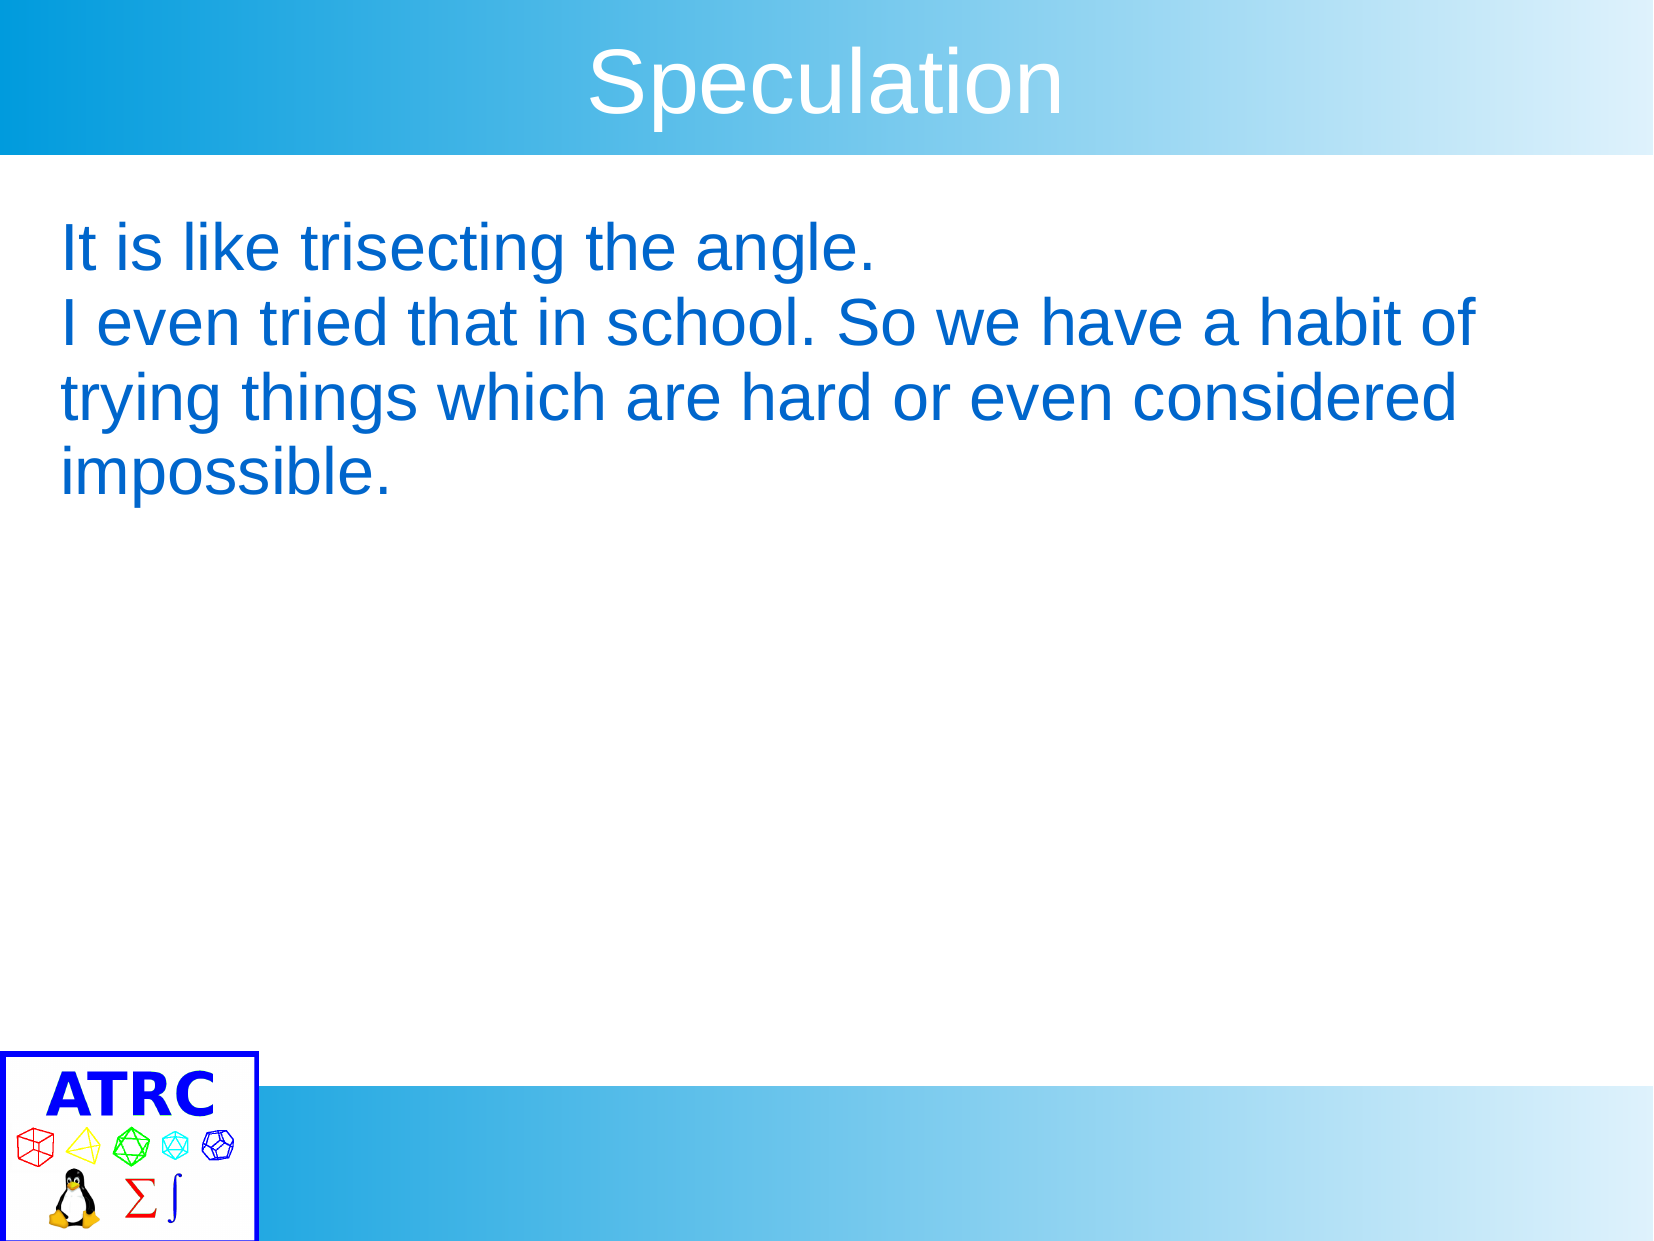

# Speculation
It is like trisecting the angle.
I even tried that in school. So we have a habit of trying things which are hard or even considered impossible.